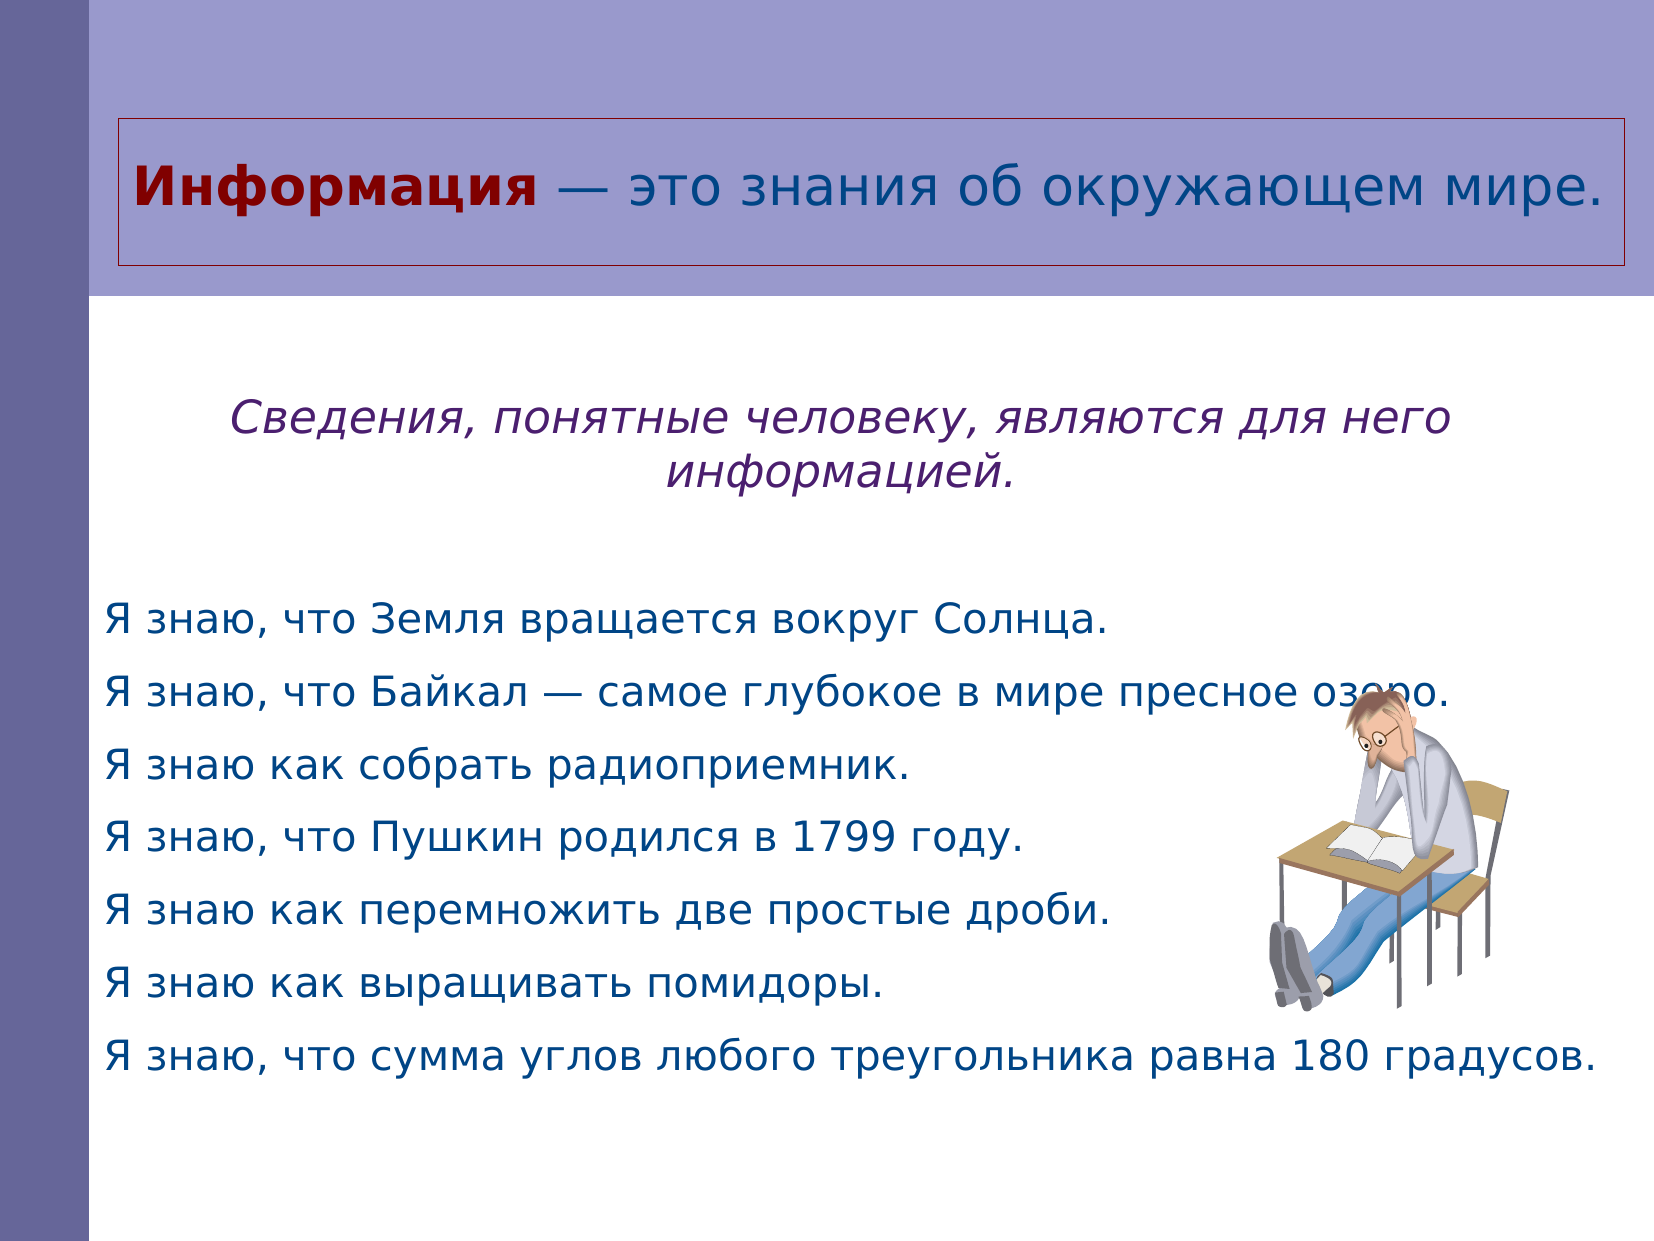

Информация — это знания об окружающем мире.
Сведения, понятные человеку, являются для него информацией.
Я знаю, что Земля вращается вокруг Солнца.
Я знаю, что Байкал — самое глубокое в мире пресное озеро.
Я знаю как собрать радиоприемник.
Я знаю, что Пушкин родился в 1799 году.
Я знаю как перемножить две простые дроби.
Я знаю как выращивать помидоры.
Я знаю, что сумма углов любого треугольника равна 180 градусов.